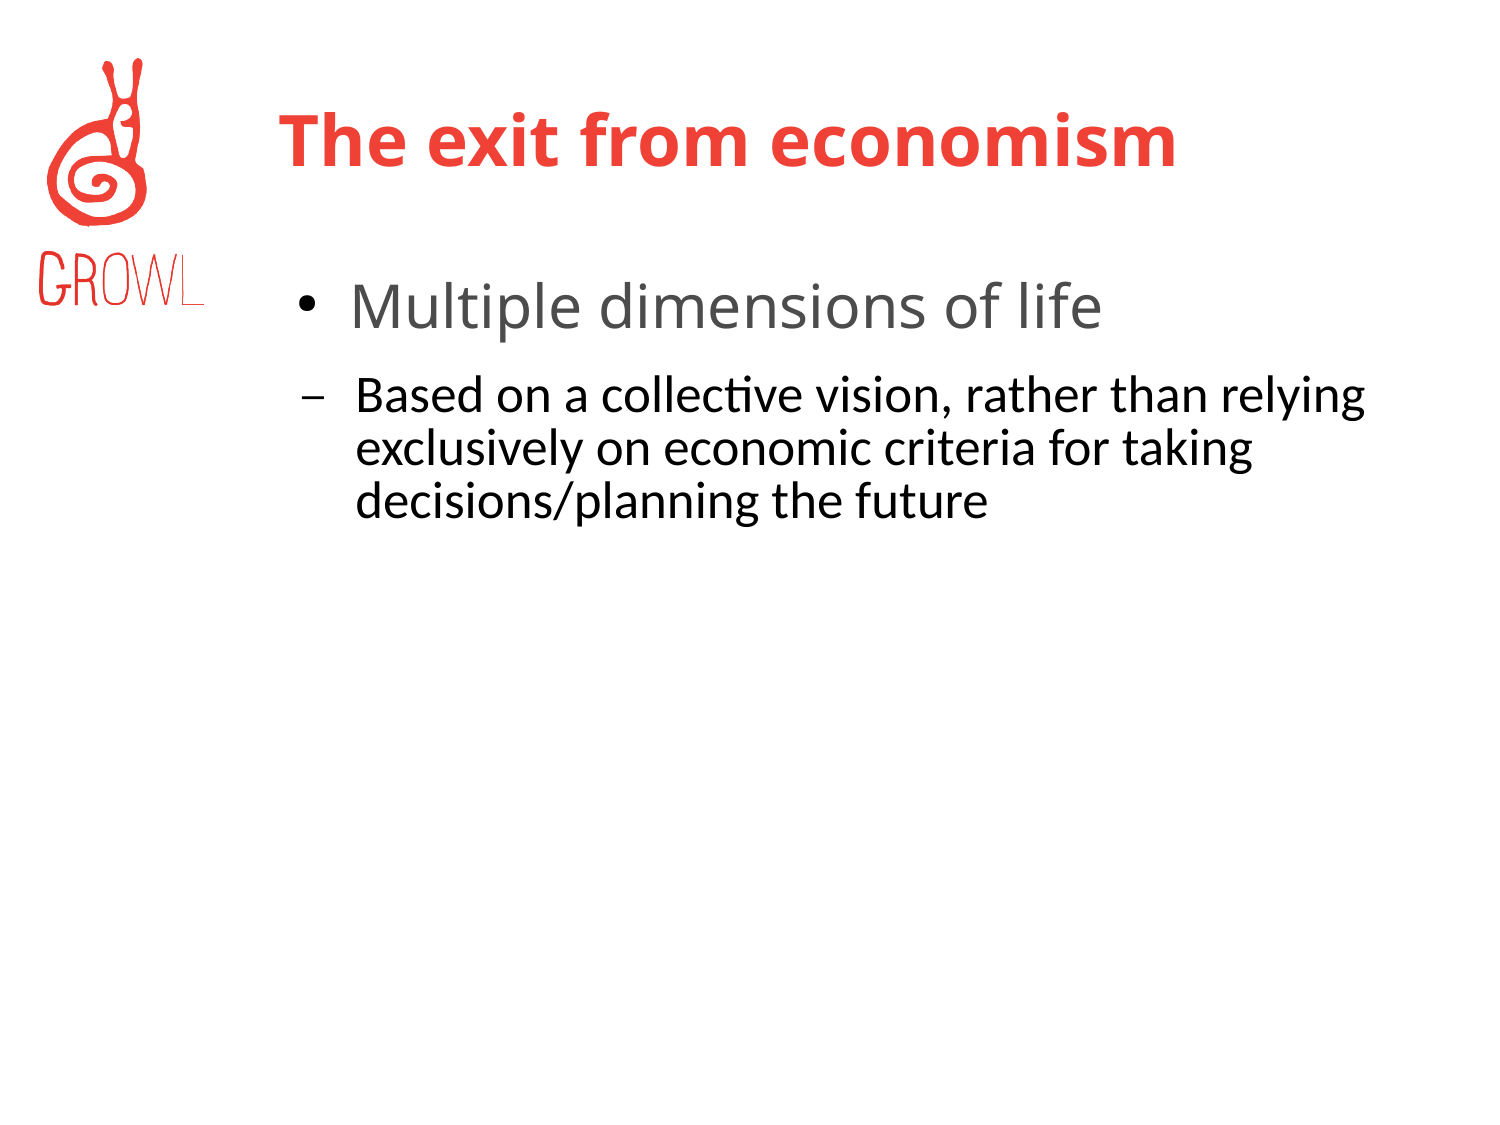

# The exit from economism
Multiple dimensions of life
Based on a collective vision, rather than relying exclusively on economic criteria for taking decisions/planning the future